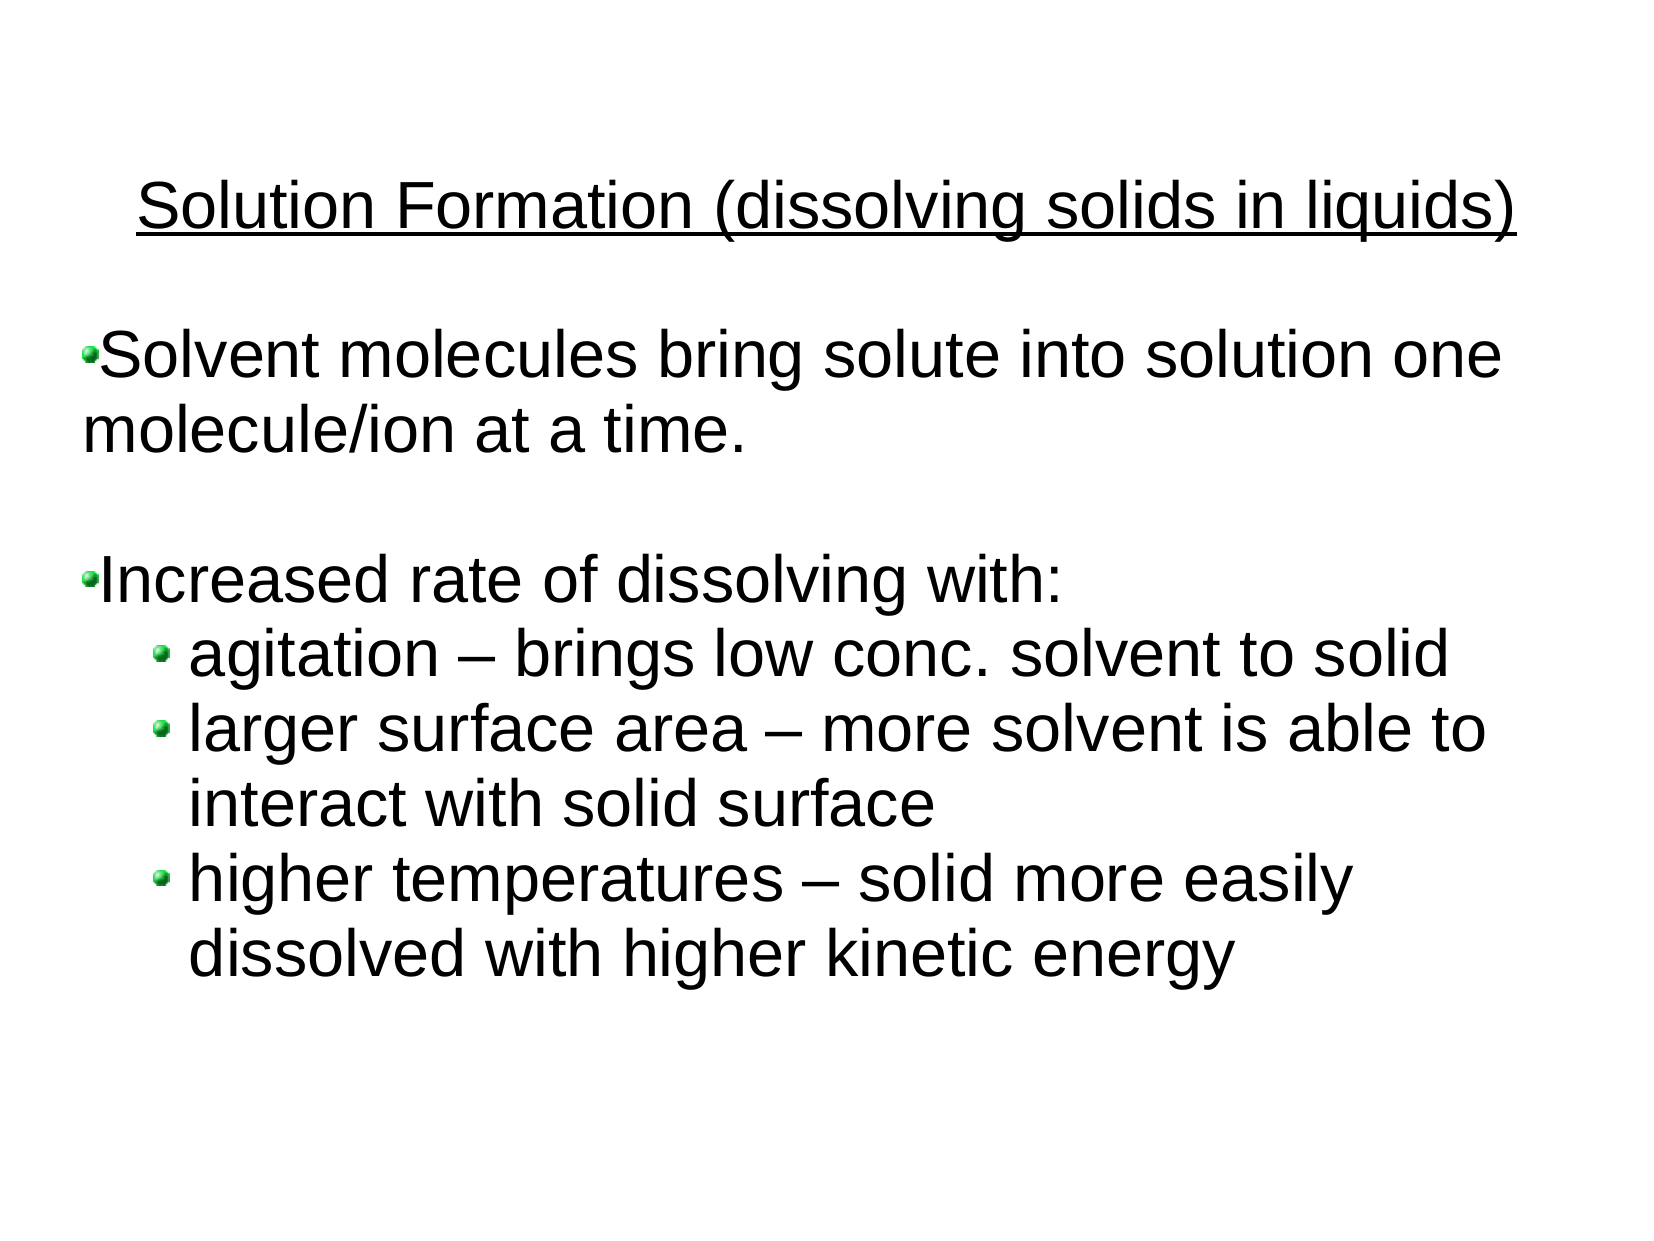

# Solution Formation (dissolving solids in liquids)
Solvent molecules bring solute into solution one molecule/ion at a time.
Increased rate of dissolving with:
agitation – brings low conc. solvent to solid
larger surface area – more solvent is able to interact with solid surface
higher temperatures – solid more easily dissolved with higher kinetic energy